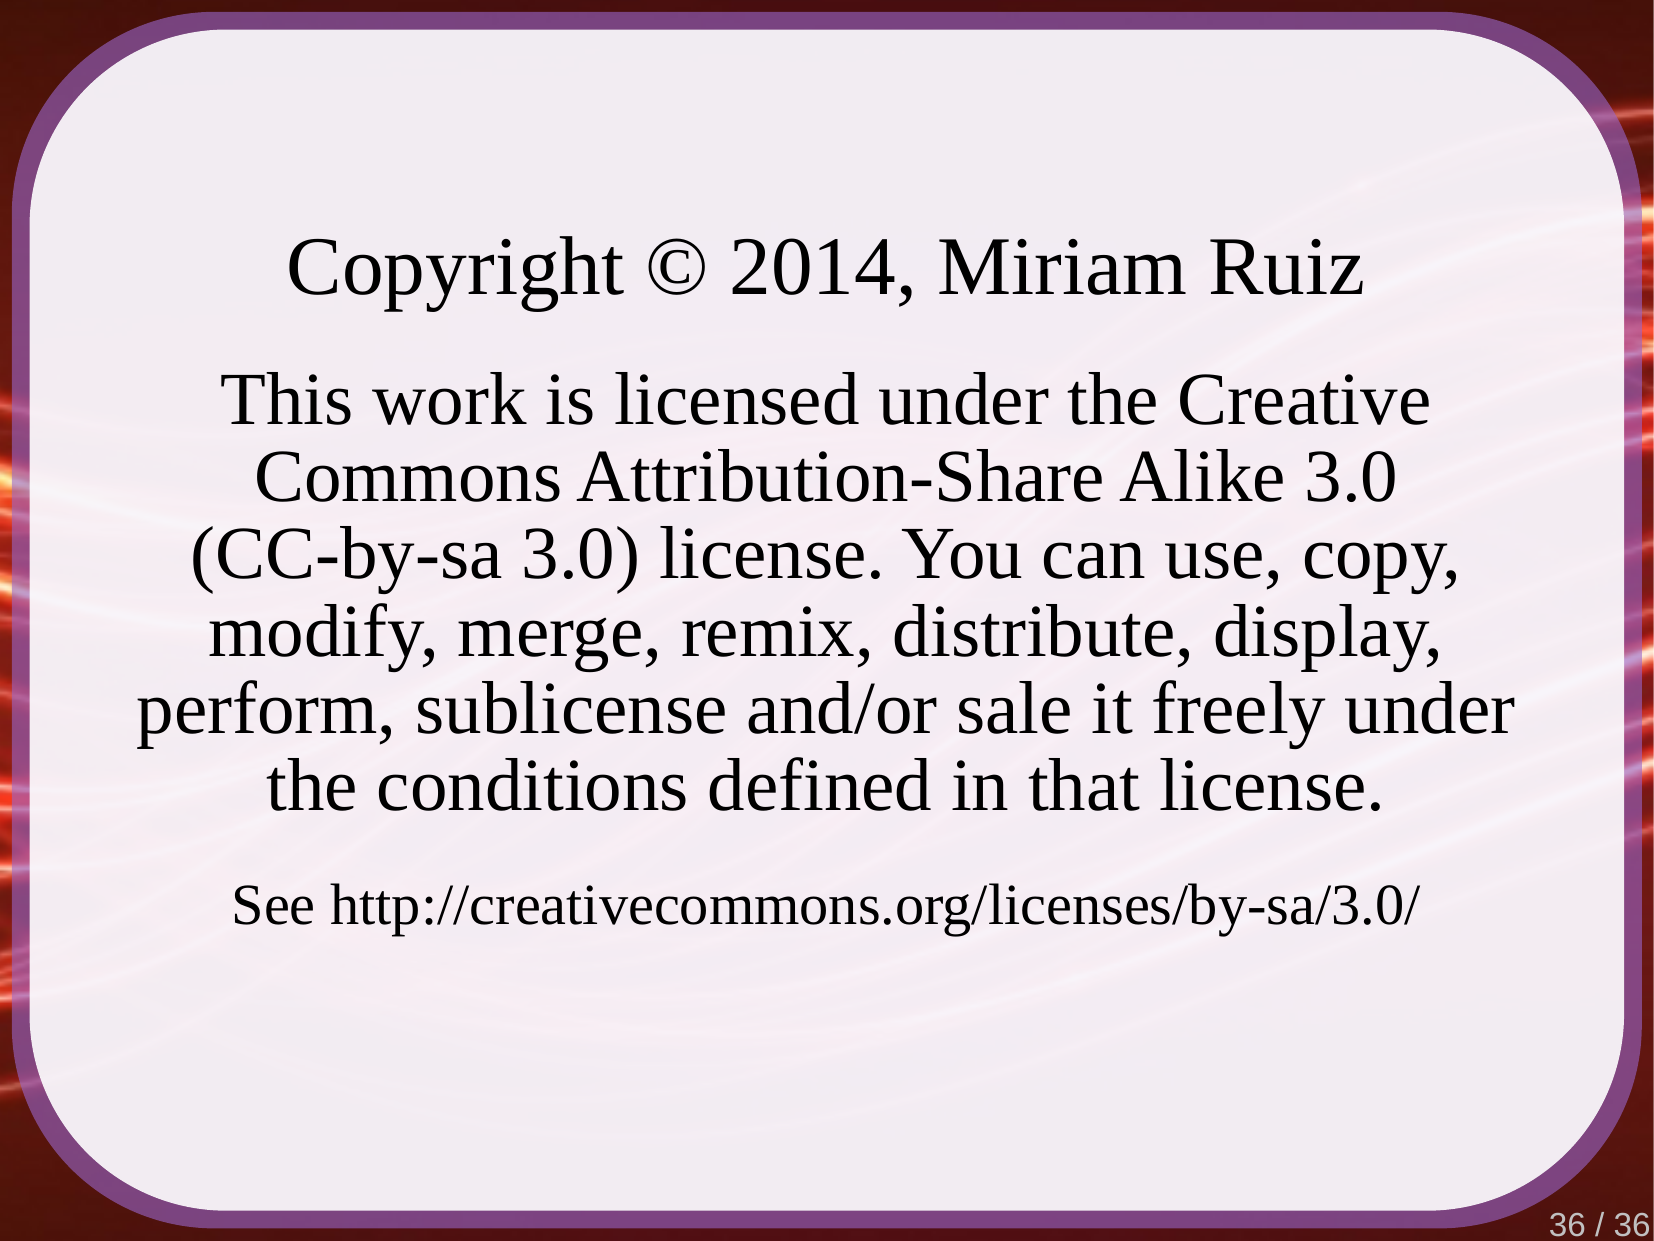

Copyright © 2014, Miriam Ruiz
This work is licensed under the Creative Commons Attribution-Share Alike 3.0
(CC-by-sa 3.0) license. You can use, copy, modify, merge, remix, distribute, display, perform, sublicense and/or sale it freely under the conditions defined in that license.
See http://creativecommons.org/licenses/by-sa/3.0/